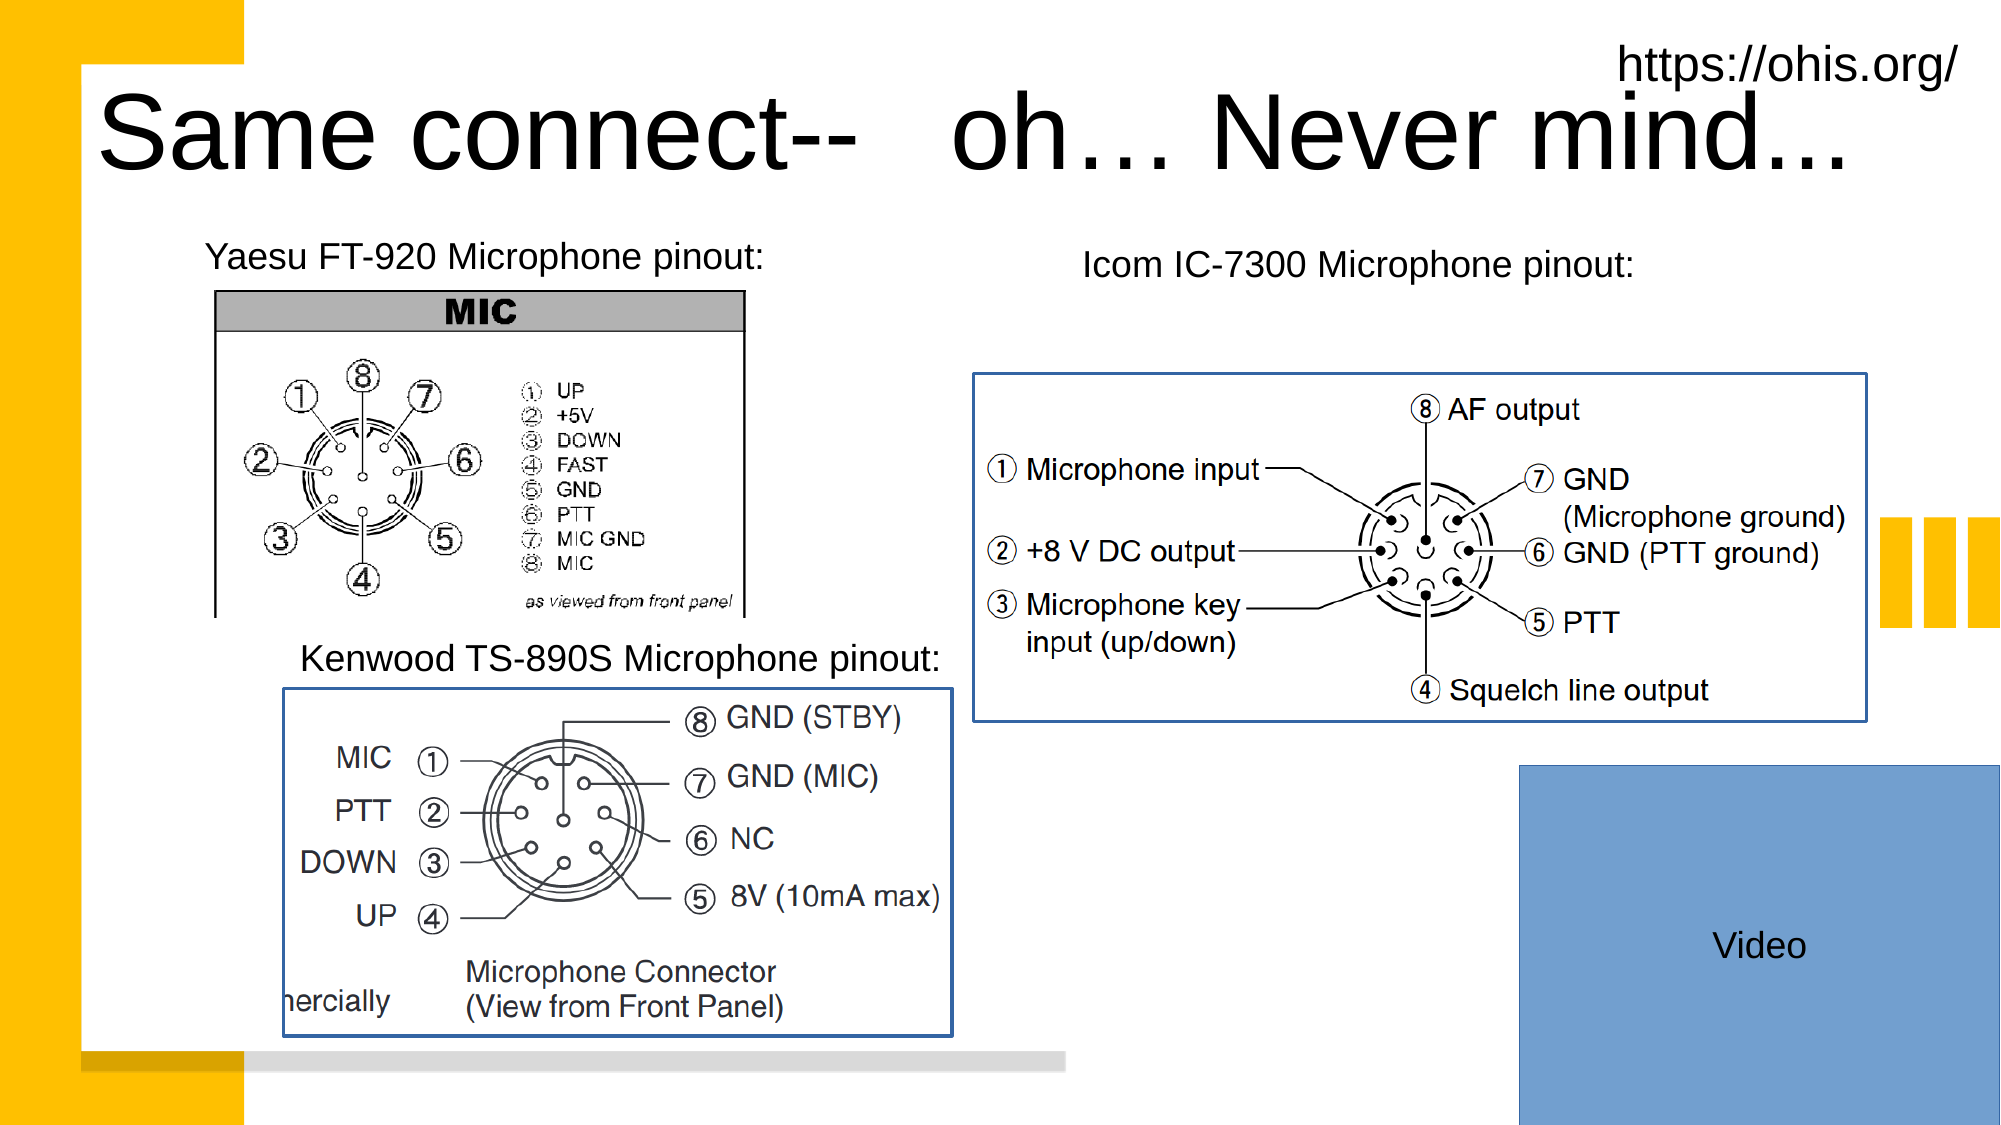

Video
https://ohis.org/
Same connect-- oh… Never mind...
Yaesu FT-920 Microphone pinout:
Icom IC-7300 Microphone pinout:
Kenwood TS-890S Microphone pinout: